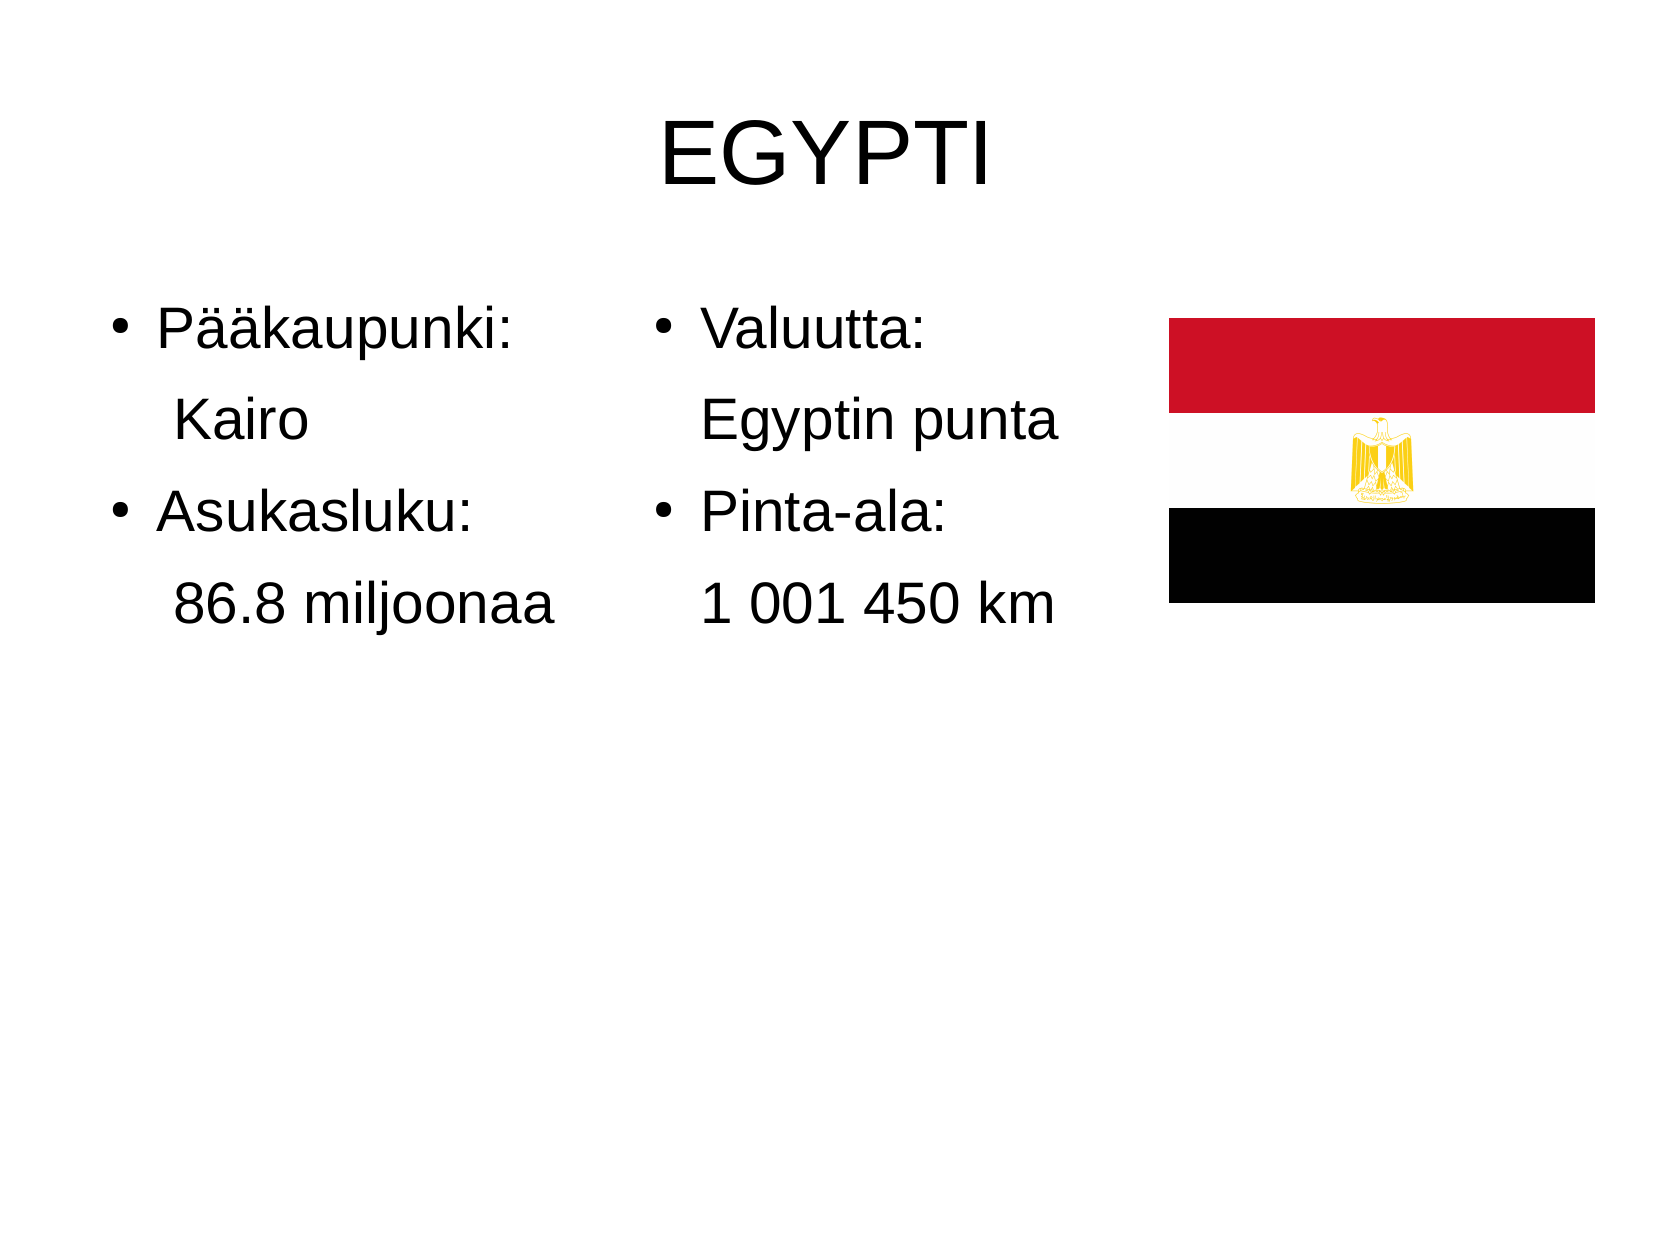

# EGYPTI
Pääkaupunki:
 Kairo
Asukasluku:
 86.8 miljoonaa
Valuutta:
Egyptin punta
Pinta-ala:
1 001 450 km